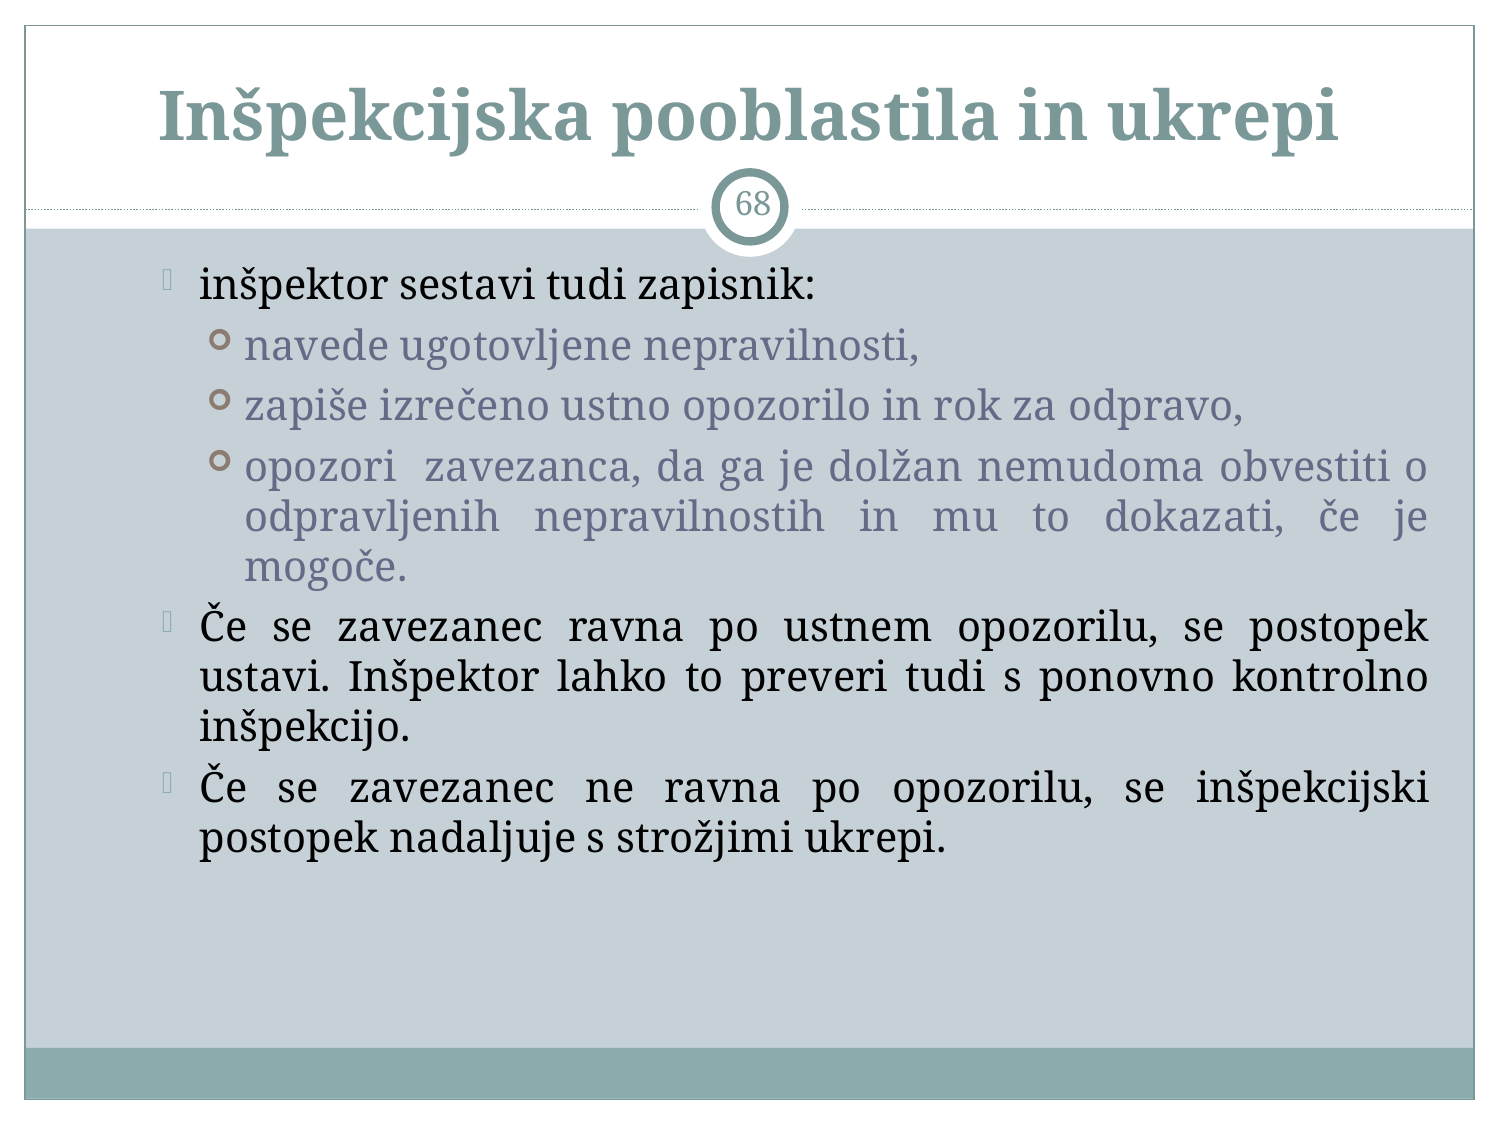

# Inšpekcijska pooblastila in ukrepi
inšpektor sestavi tudi zapisnik:
navede ugotovljene nepravilnosti,
zapiše izrečeno ustno opozorilo in rok za odpravo,
opozori zavezanca, da ga je dolžan nemudoma obvestiti o odpravljenih nepravilnostih in mu to dokazati, če je mogoče.
Če se zavezanec ravna po ustnem opozorilu, se postopek ustavi. Inšpektor lahko to preveri tudi s ponovno kontrolno inšpekcijo.
Če se zavezanec ne ravna po opozorilu, se inšpekcijski postopek nadaljuje s strožjimi ukrepi.